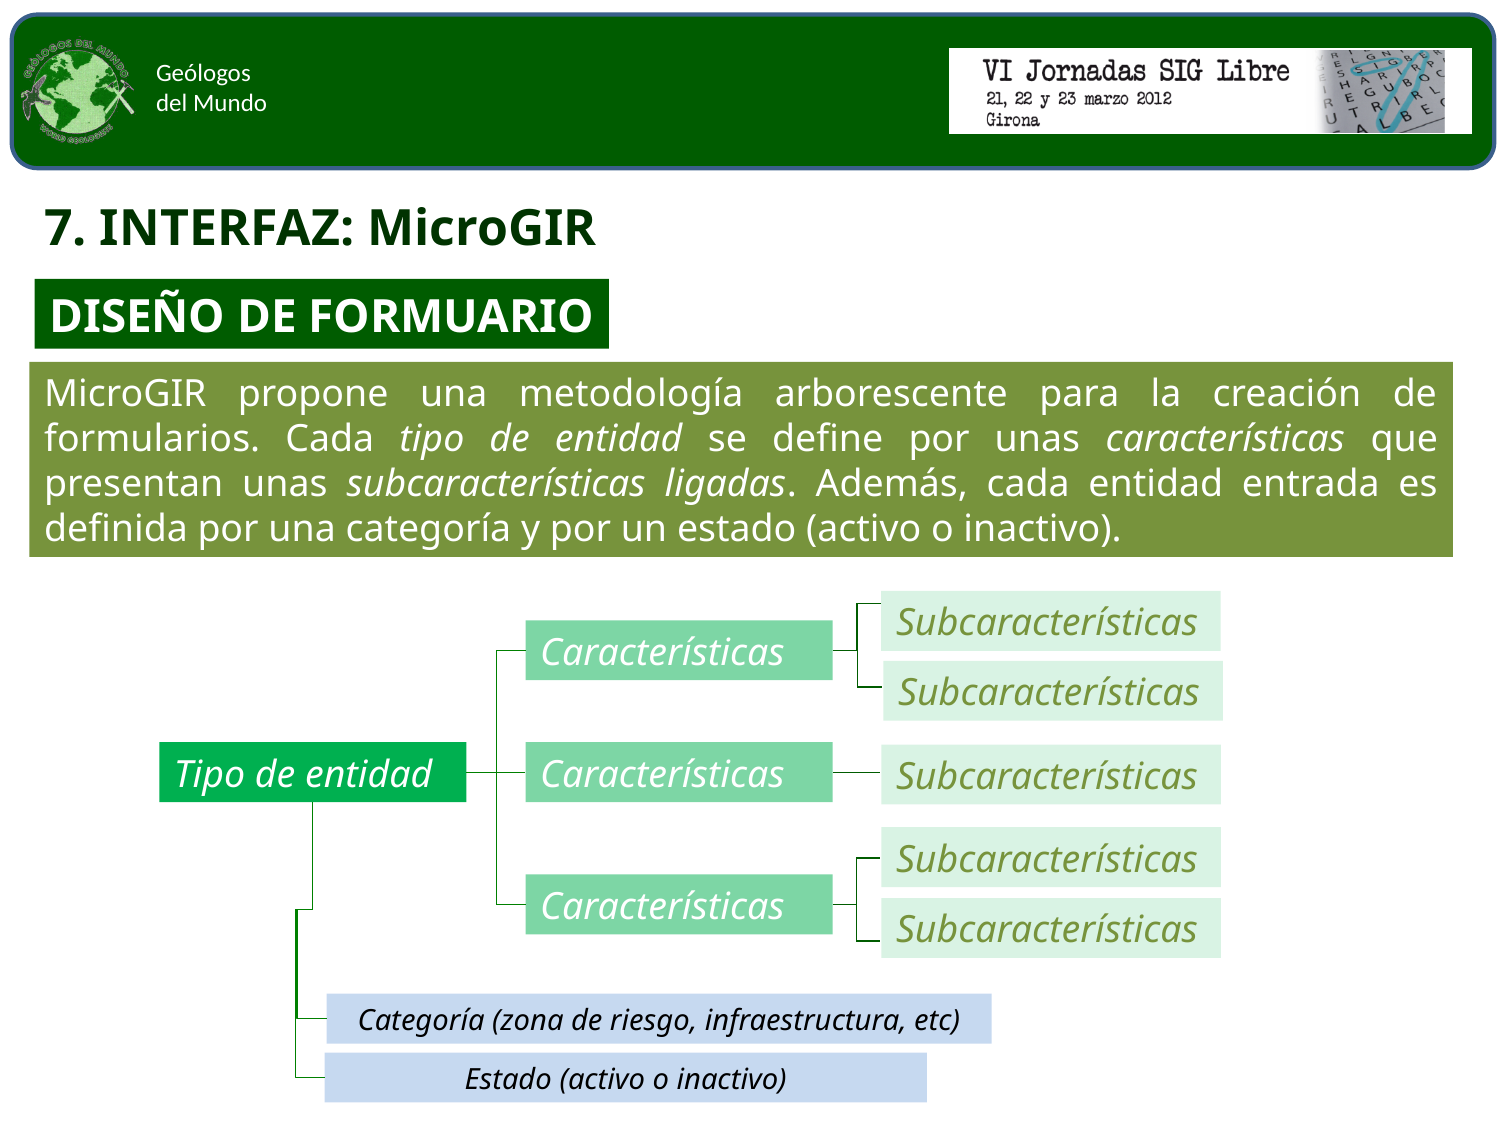

Geólogos
del Mundo
7. INTERFAZ: MicroGIR
DISEÑO DE FORMUARIO
MicroGIR propone una metodología arborescente para la creación de formularios. Cada tipo de entidad se define por unas características que presentan unas subcaracterísticas ligadas. Además, cada entidad entrada es definida por una categoría y por un estado (activo o inactivo).
Subcaracterísticas
Características
Subcaracterísticas
Tipo de entidad
Características
Subcaracterísticas
Subcaracterísticas
Características
Subcaracterísticas
Categoría (zona de riesgo, infraestructura, etc)
Estado (activo o inactivo)